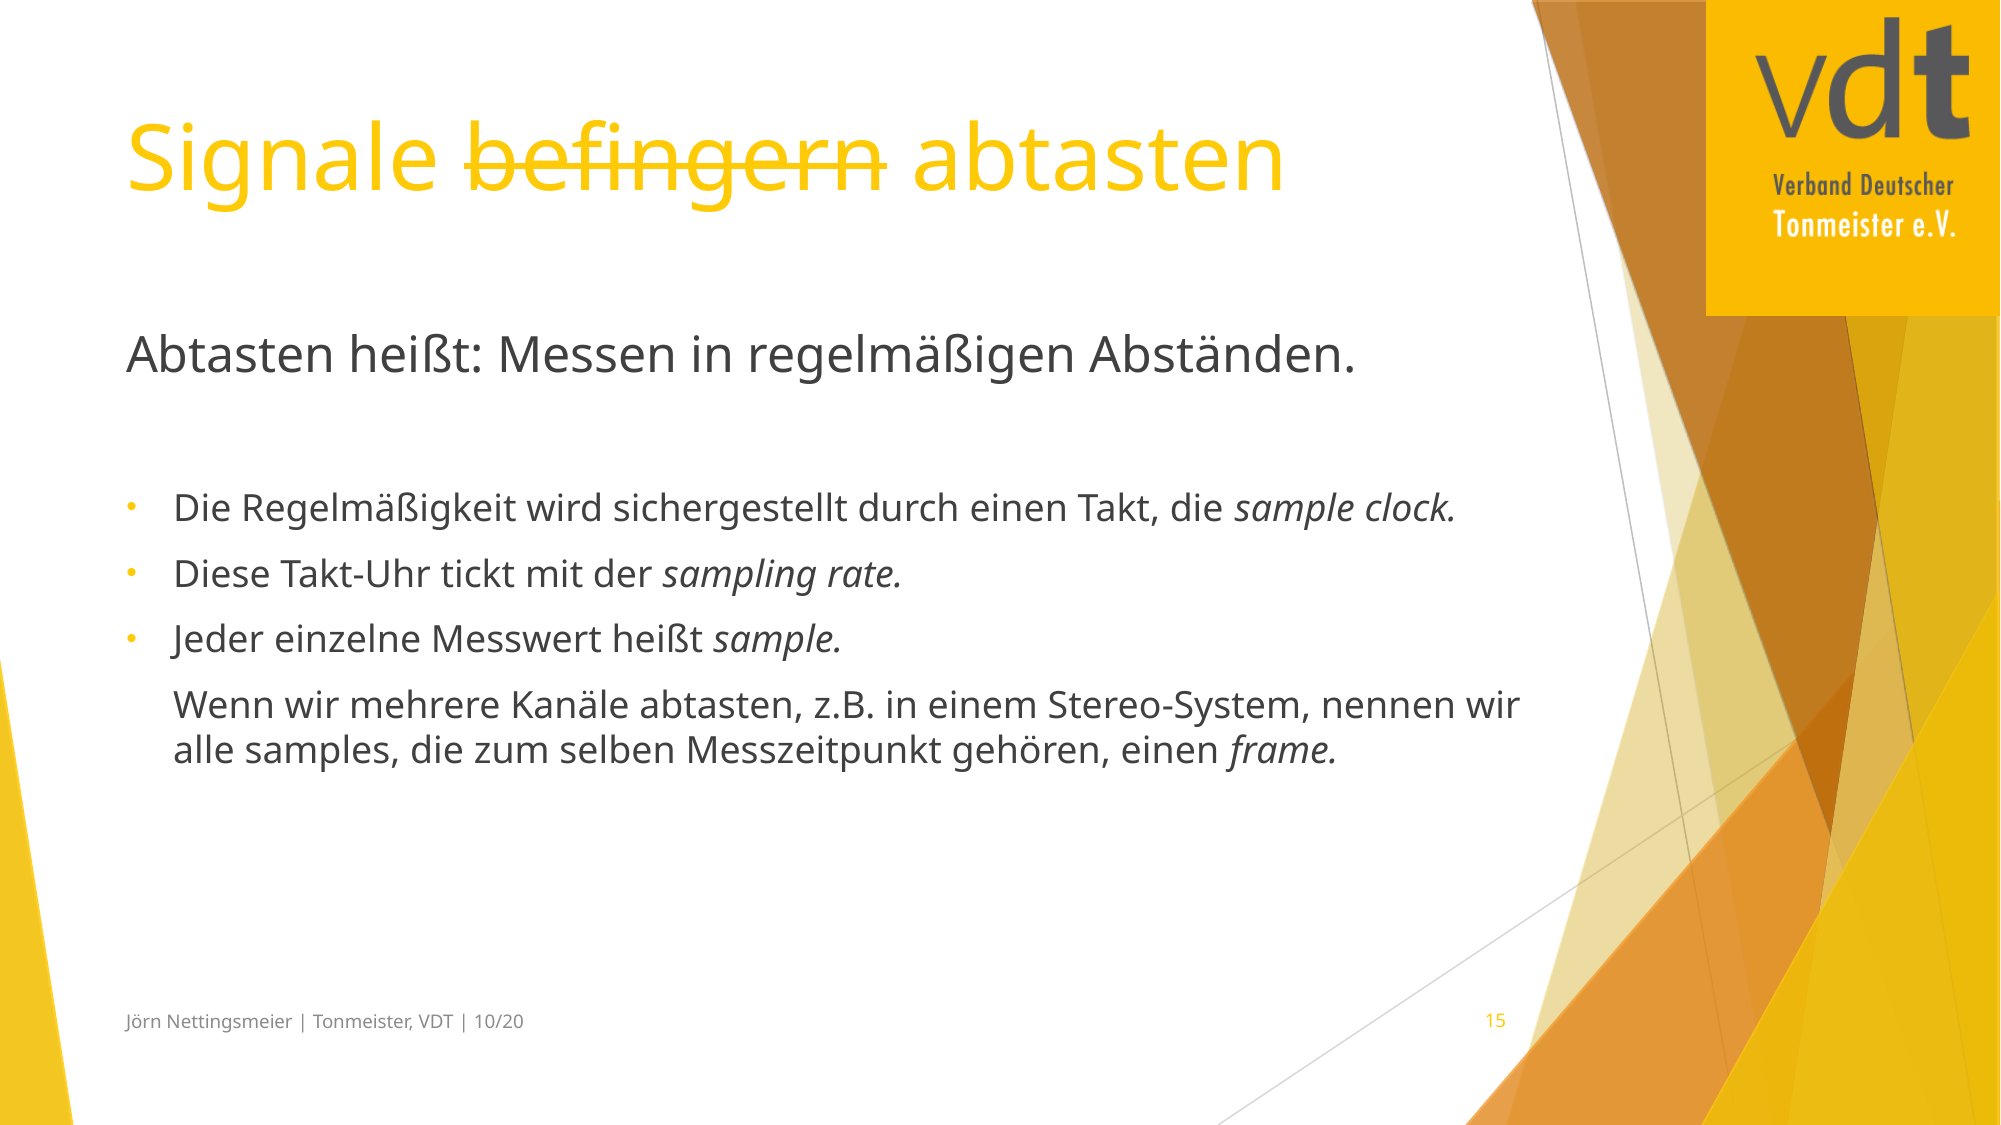

# Signale befingern abtasten
Abtasten heißt: Messen in regelmäßigen Abständen.
Die Regelmäßigkeit wird sichergestellt durch einen Takt, die sample clock.
Diese Takt-Uhr tickt mit der sampling rate.
Jeder einzelne Messwert heißt sample.
Wenn wir mehrere Kanäle abtasten, z.B. in einem Stereo-System, nennen wir alle samples, die zum selben Messzeitpunkt gehören, einen frame.
Jörn Nettingsmeier | Tonmeister, VDT | 10/20